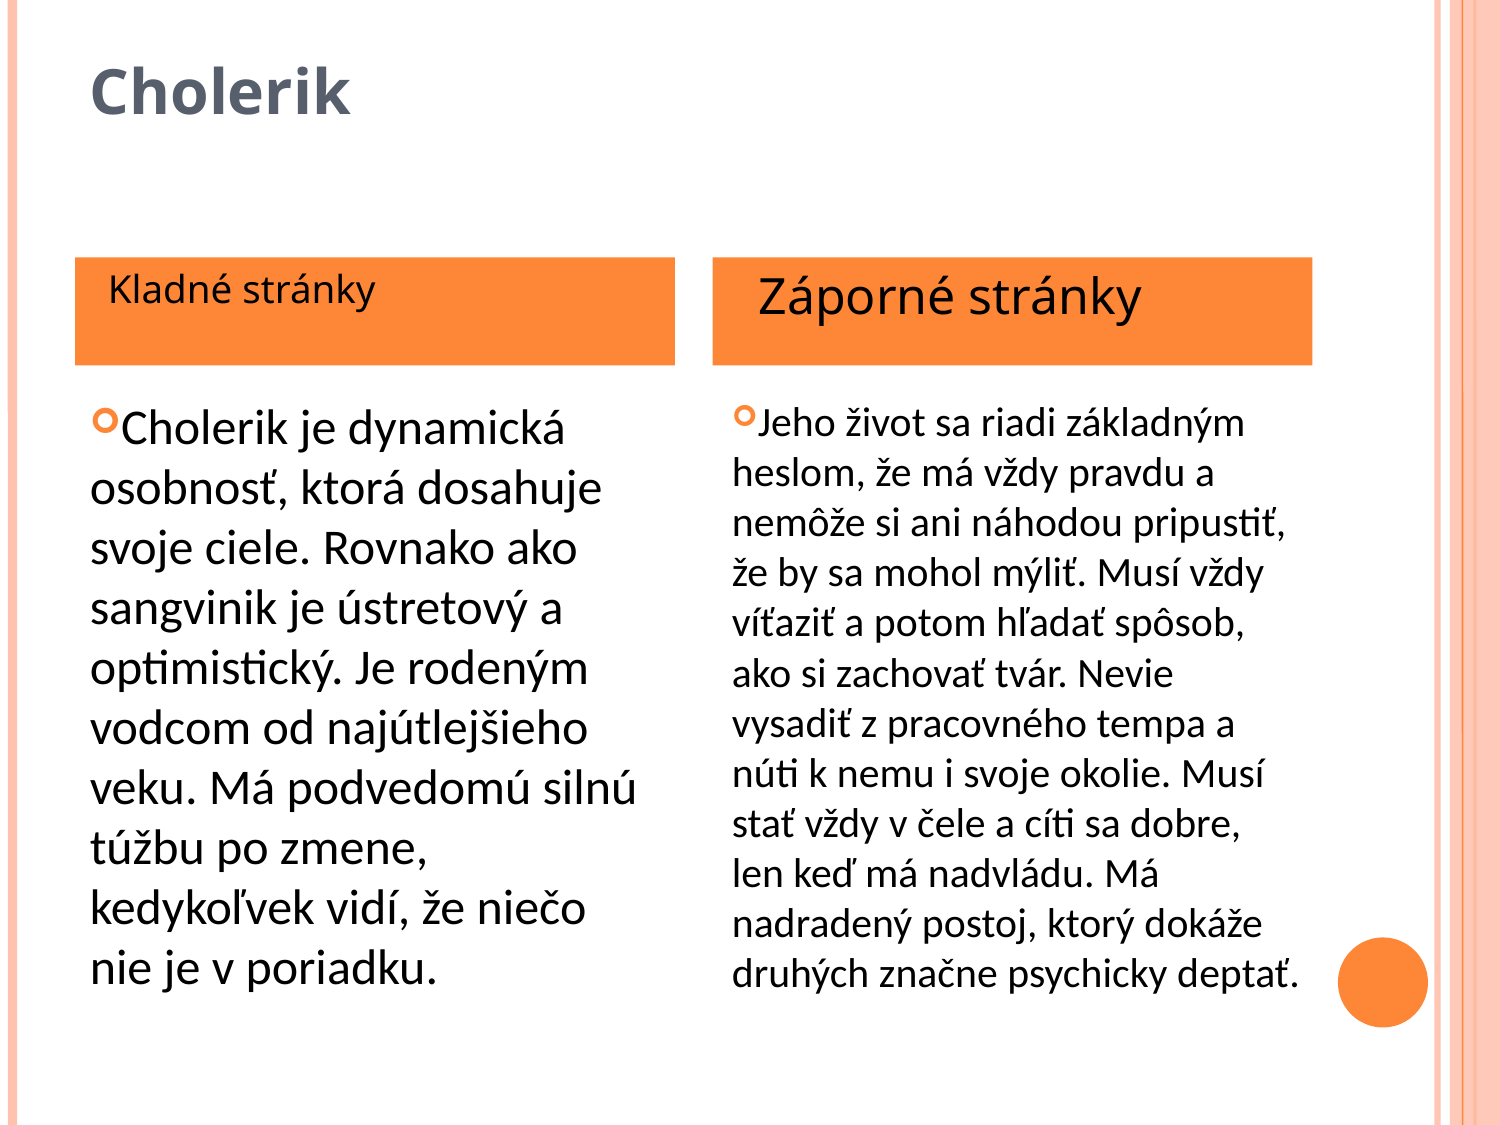

# Cholerik
Kladné stránky
Záporné stránky
Cholerik je dynamická osobnosť, ktorá dosahuje svoje ciele. Rovnako ako sangvinik je ústretový a optimistický. Je rodeným vodcom od najútlejšieho veku. Má podvedomú silnú túžbu po zmene, kedykoľvek vidí, že niečo nie je v poriadku.
Jeho život sa riadi základným heslom, že má vždy pravdu a nemôže si ani náhodou pripustiť, že by sa mohol mýliť. Musí vždy víťaziť a potom hľadať spôsob, ako si zachovať tvár. Nevie vysadiť z pracovného tempa a núti k nemu i svoje okolie. Musí stať vždy v čele a cíti sa dobre, len keď má nadvládu. Má nadradený postoj, ktorý dokáže druhých značne psychicky deptať.